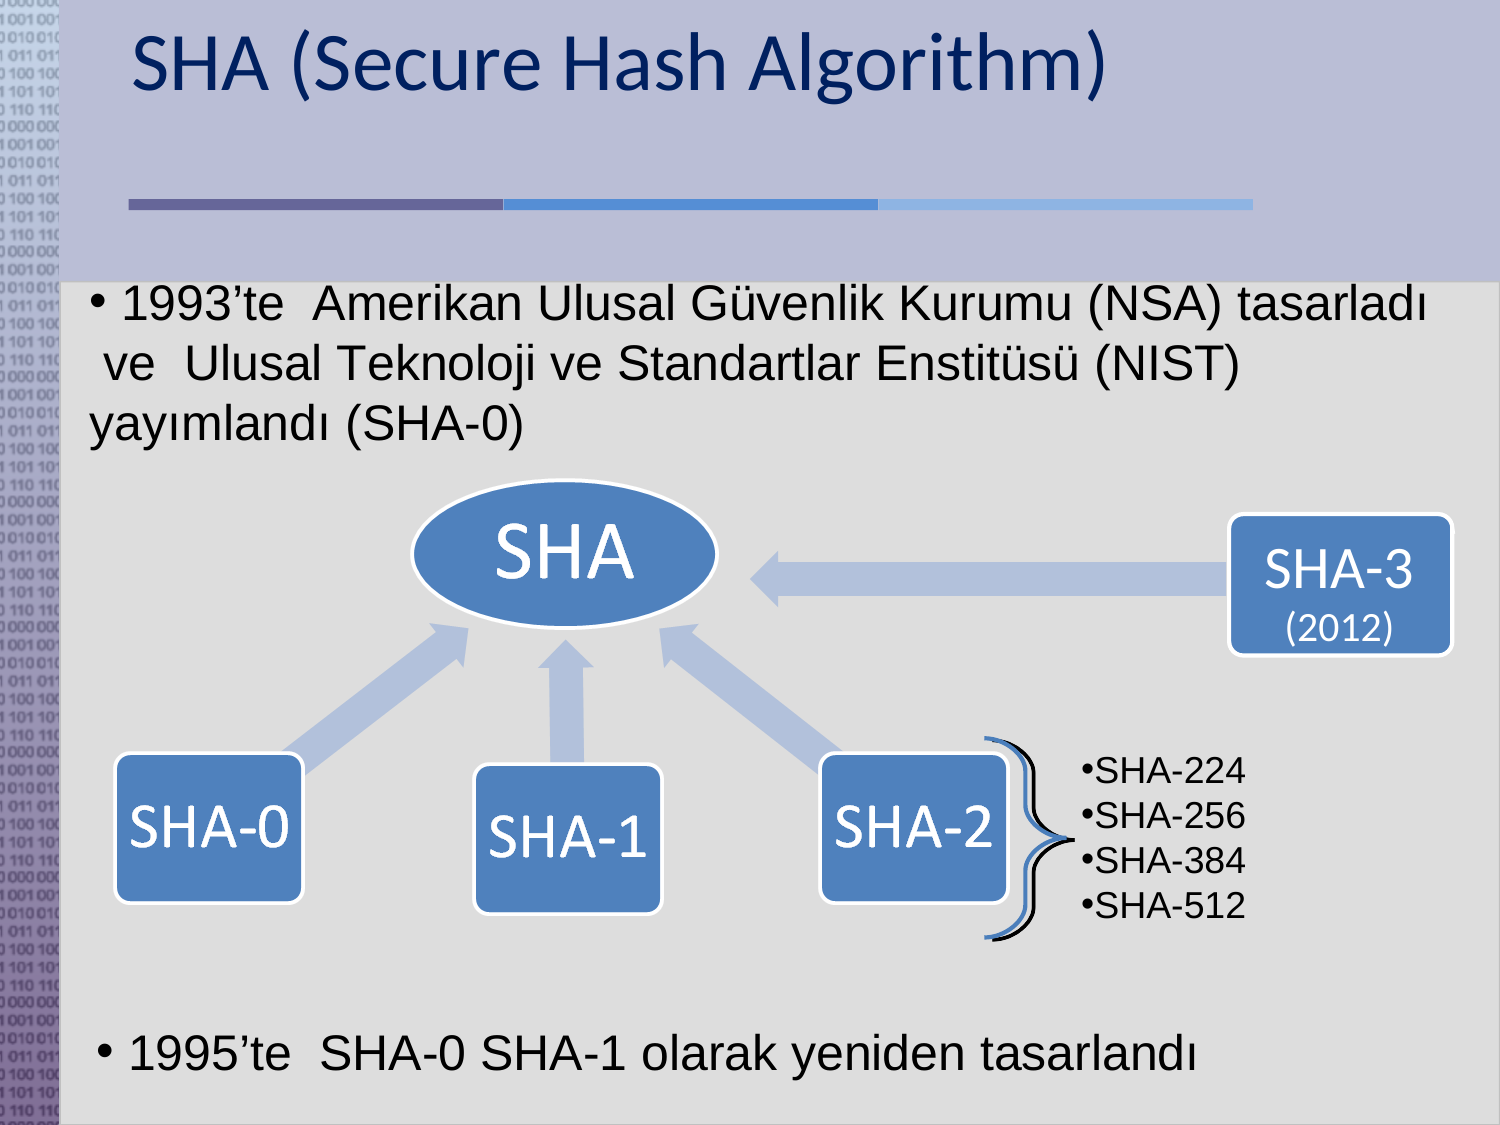

SHA (Secure Hash Algorithm)
 1993’te Amerikan Ulusal Güvenlik Kurumu (NSA) tasarladı ve Ulusal Teknoloji ve Standartlar Enstitüsü (NIST) yayımlandı (SHA-0)
SHA-3
(2012)
SHA-224
SHA-256
SHA-384
SHA-512
 1995’te SHA-0 SHA-1 olarak yeniden tasarlandı